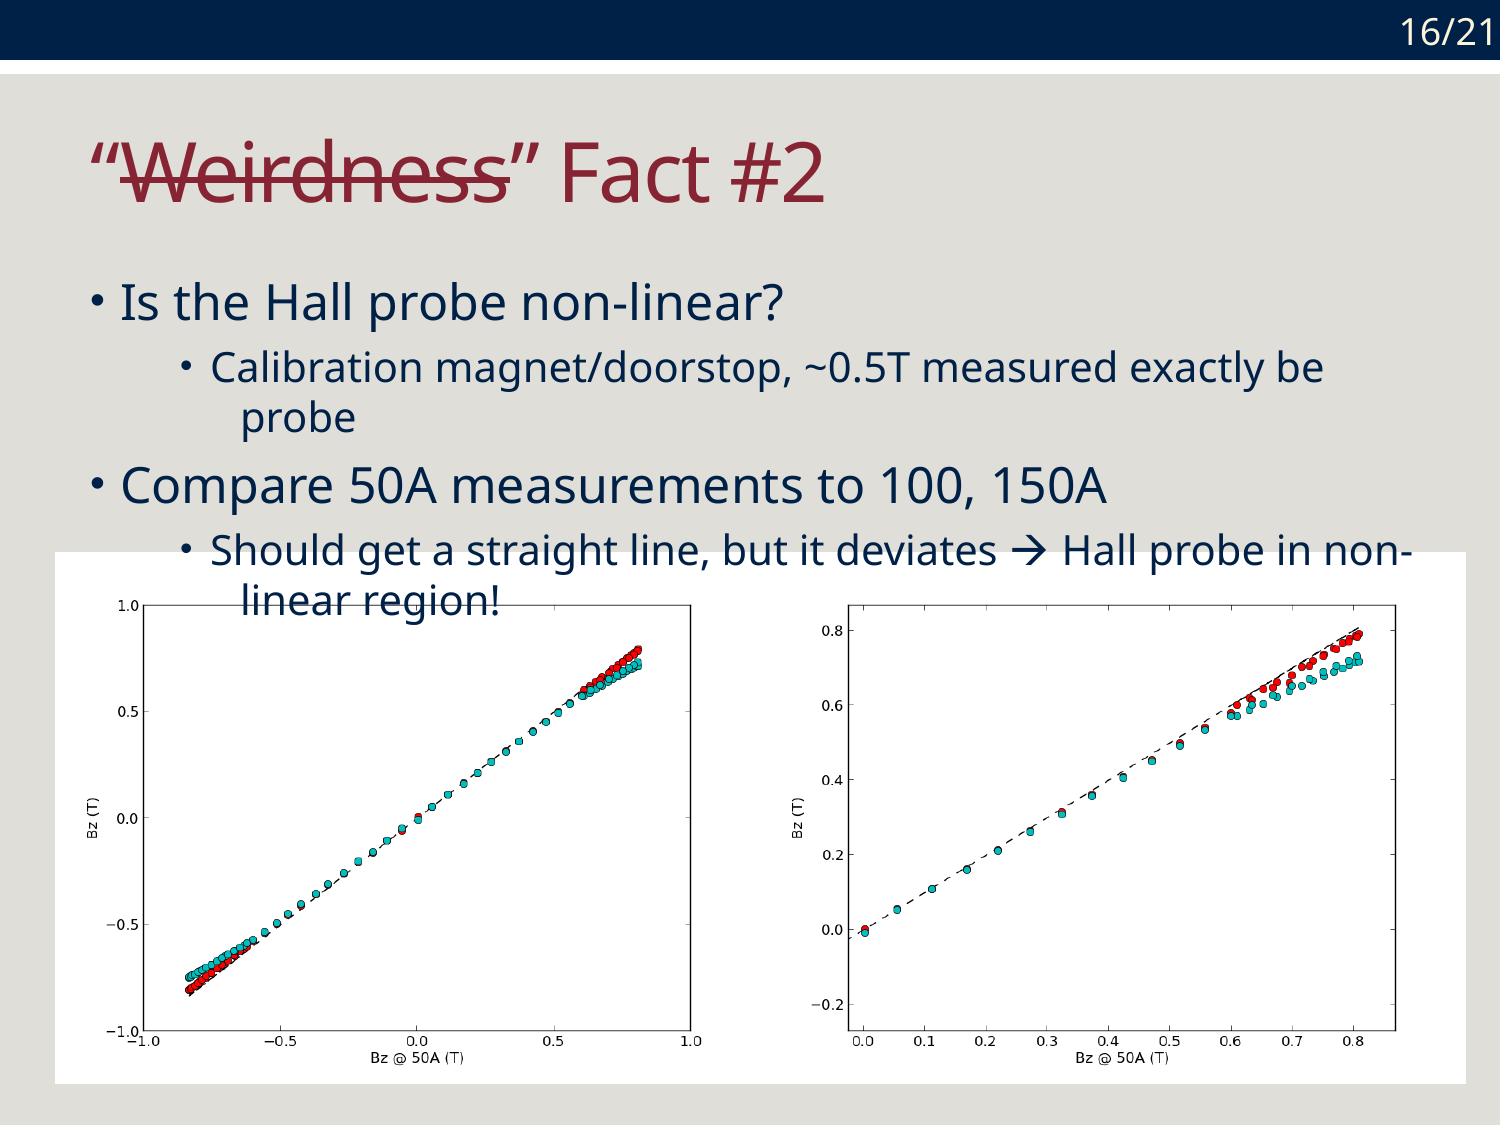

16/21
# “Weirdness” Fact #2
Is the Hall probe non-linear?
Calibration magnet/doorstop, ~0.5T measured exactly be probe
Compare 50A measurements to 100, 150A
Should get a straight line, but it deviates  Hall probe in non-linear region!